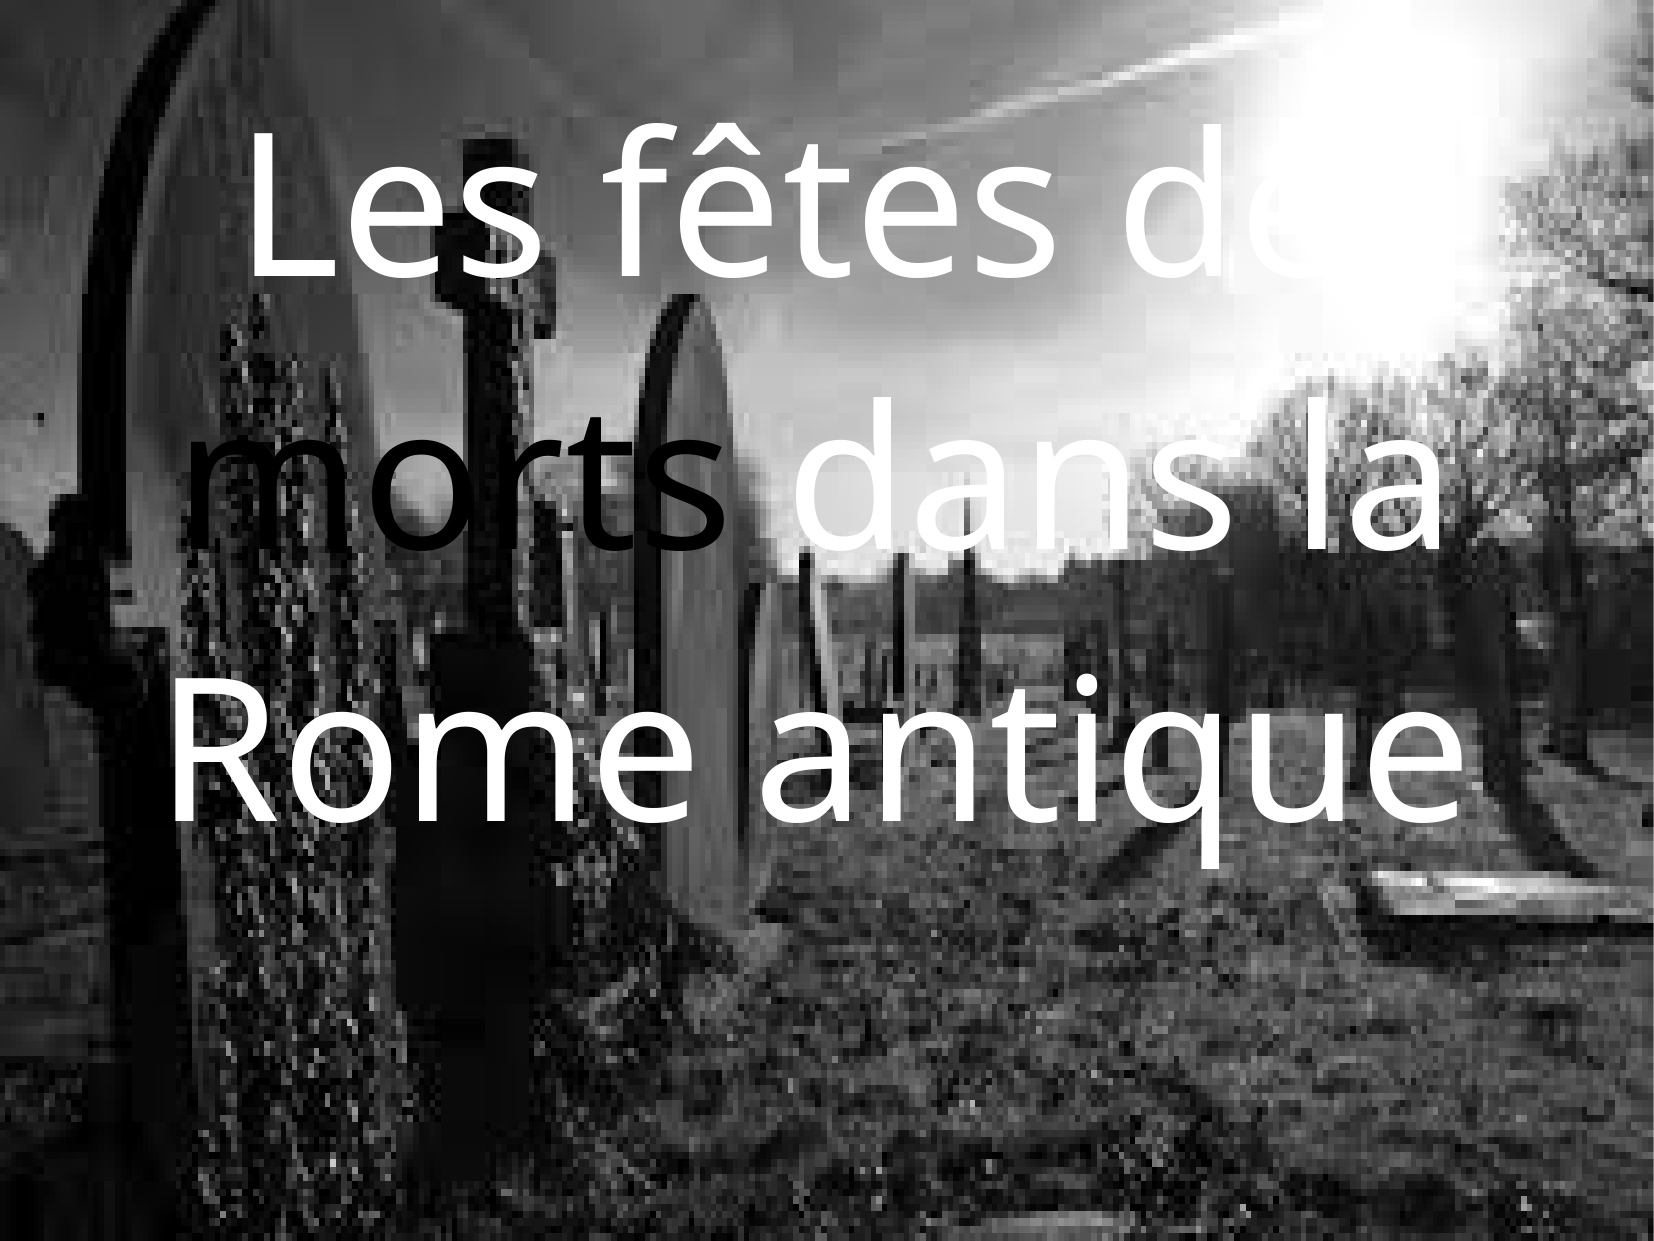

# Les fêtes des morts dans la Rome antique